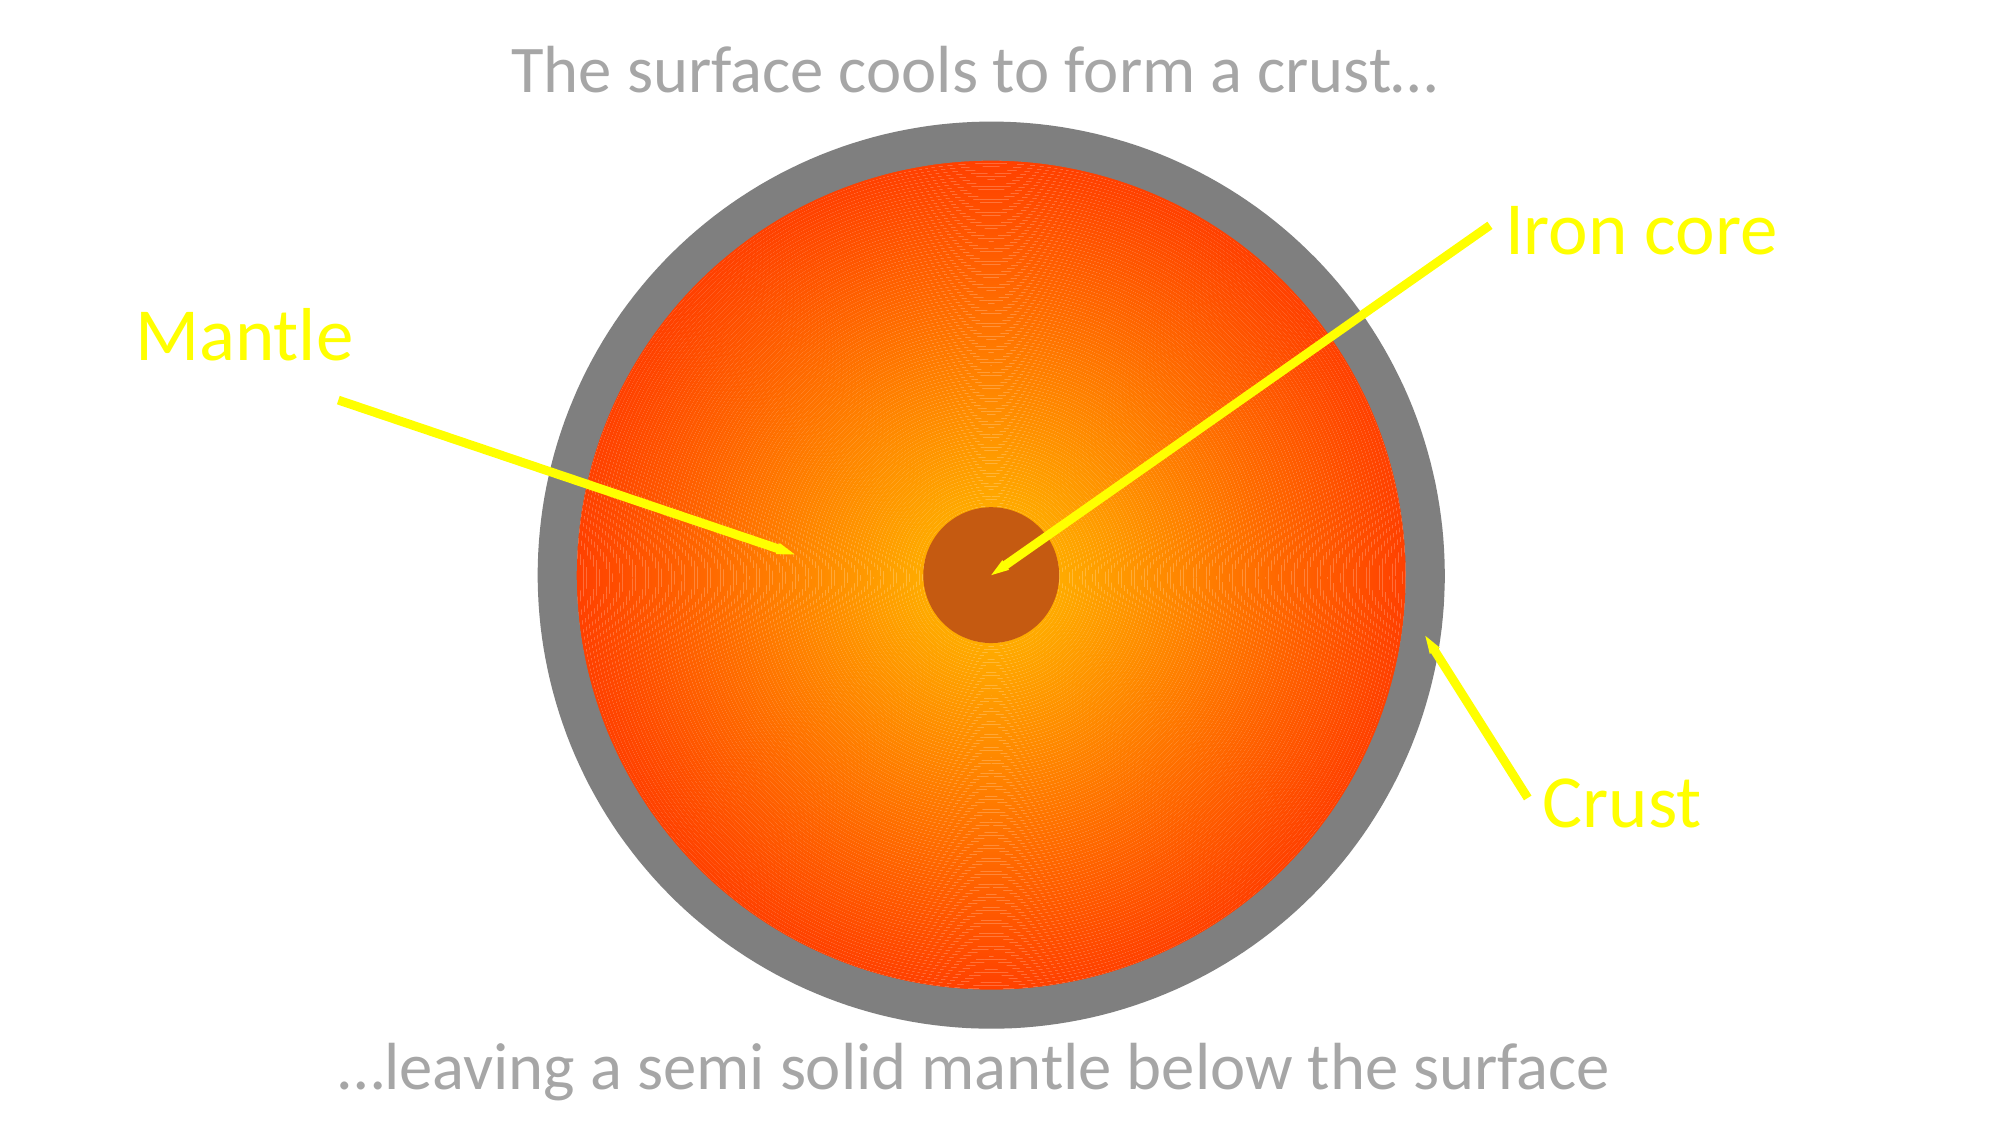

The surface cools to form a crust…
Iron core
Mantle
Crust
…leaving a semi solid mantle below the surface